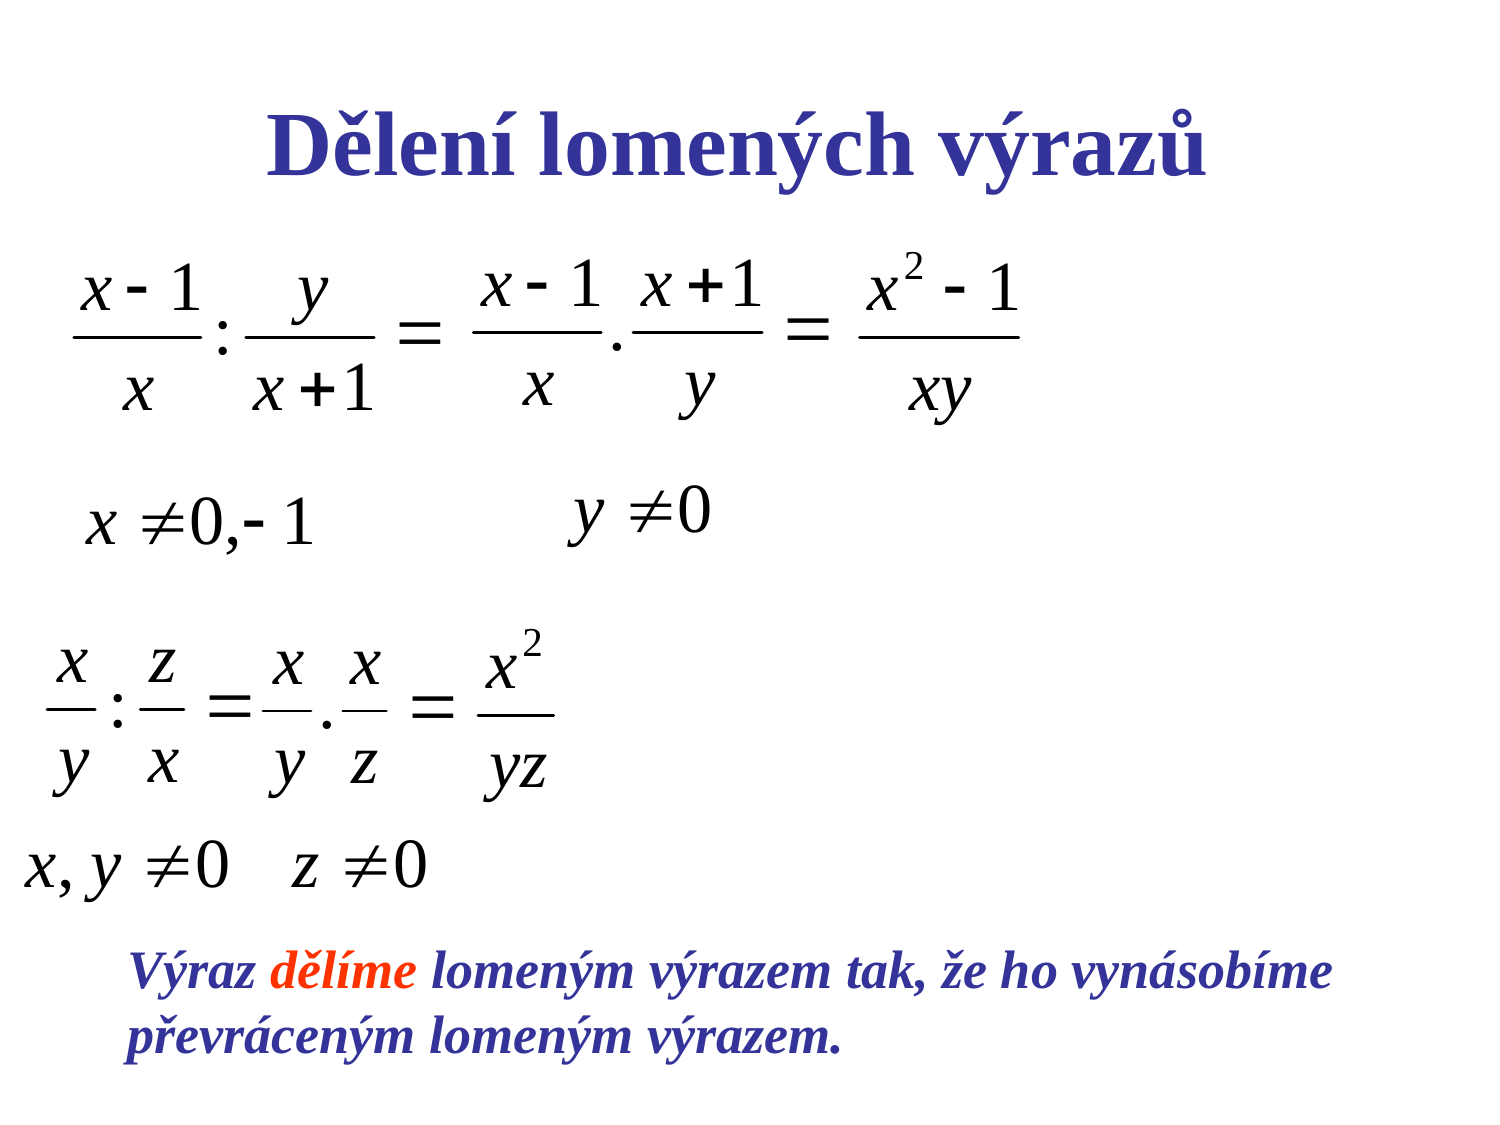

# Dělení lomených výrazů
Výraz dělíme lomeným výrazem tak, že ho vynásobíme převráceným lomeným výrazem.